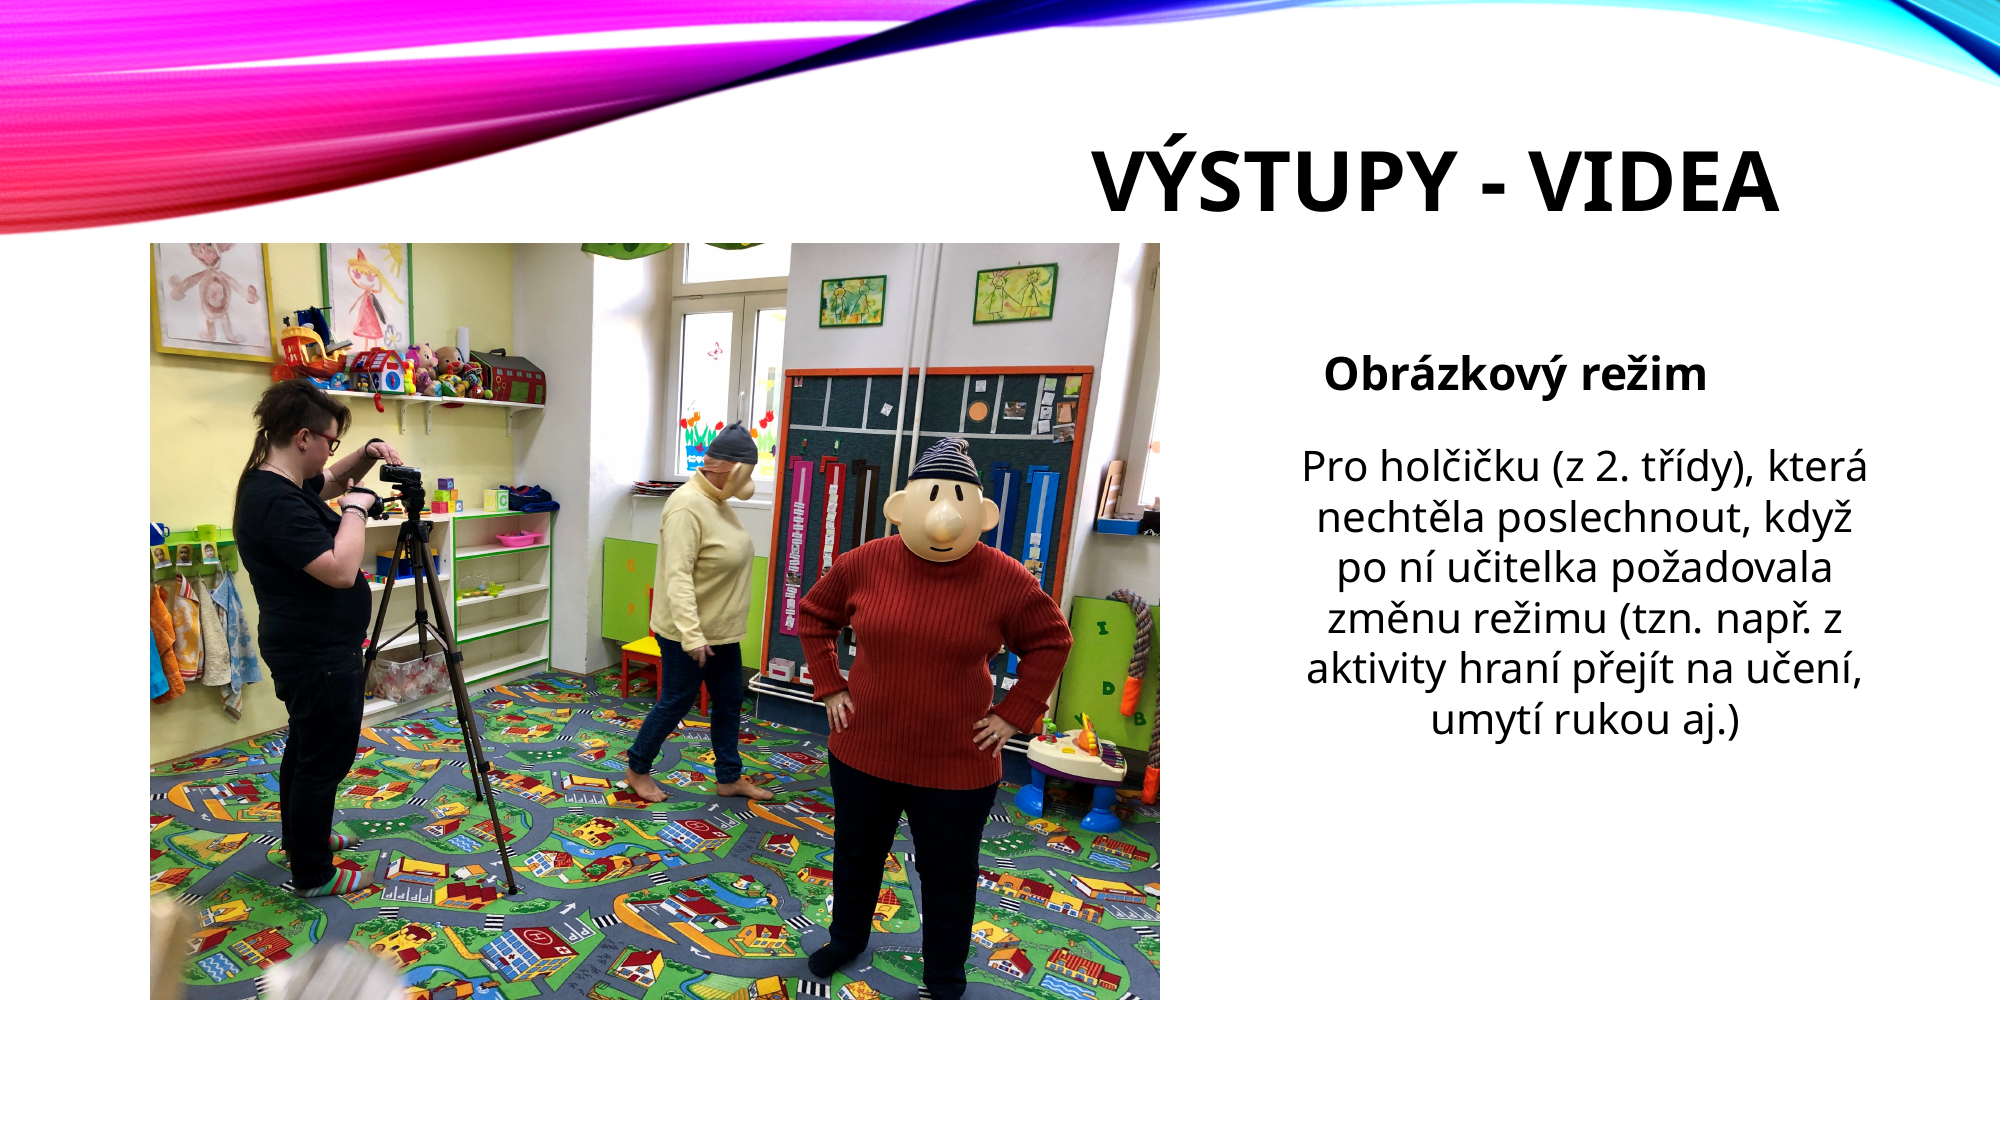

# Výstupy - videa
Obrázkový režim
Pro holčičku (z 2. třídy), která nechtěla poslechnout, když po ní učitelka požadovala změnu režimu (tzn. např. z aktivity hraní přejít na učení, umytí rukou aj.)